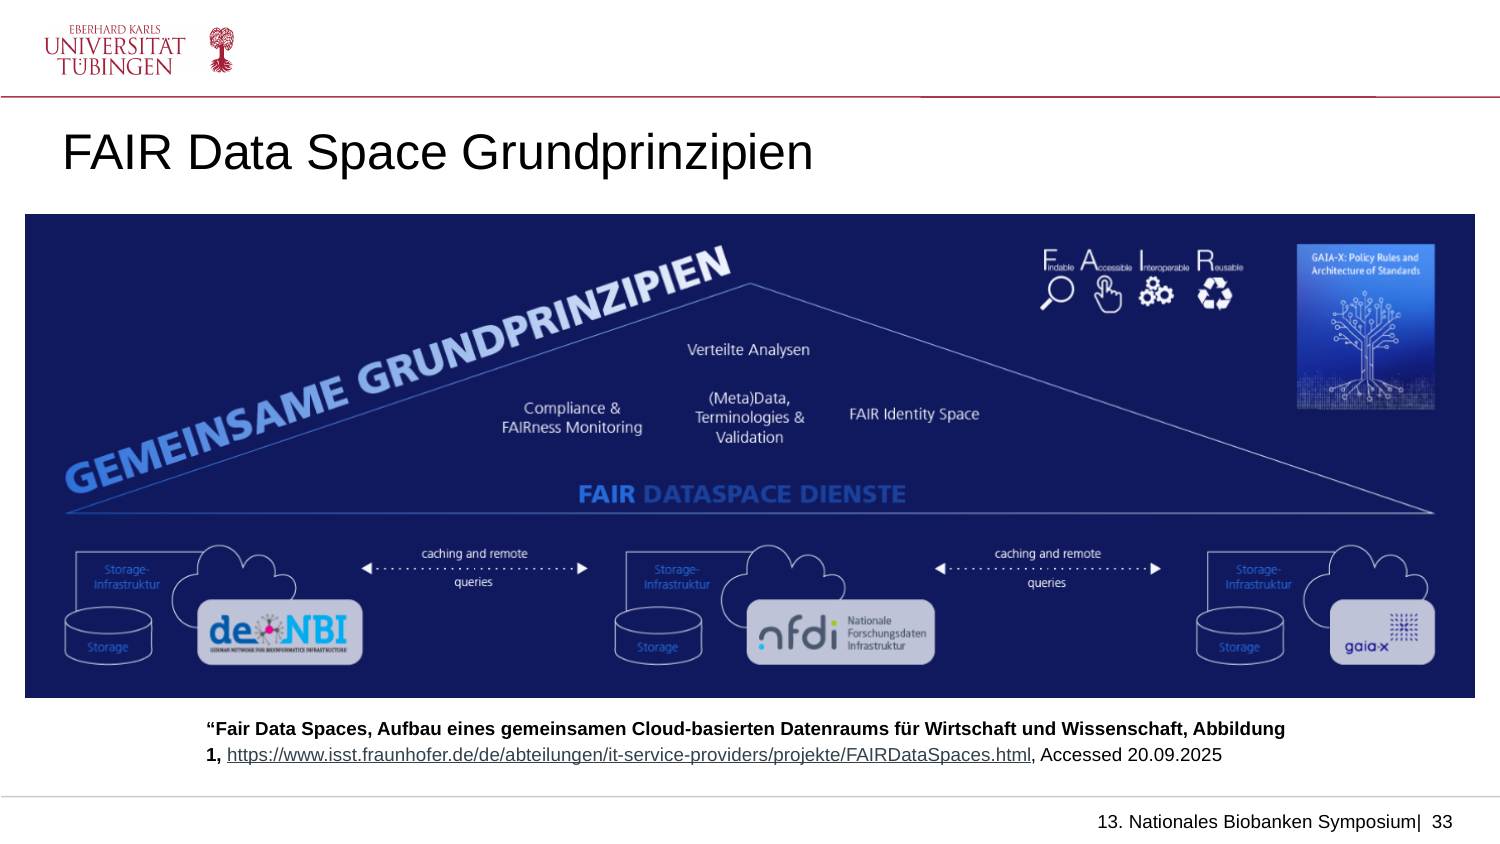

# FAIR Data Space Grundprinzipien
“Fair Data Spaces, Aufbau eines gemeinsamen Cloud-basierten Datenraums für Wirtschaft und Wissenschaft, Abbildung 1, https://www.isst.fraunhofer.de/de/abteilungen/it-service-providers/projekte/FAIRDataSpaces.html, Accessed 20.09.2025